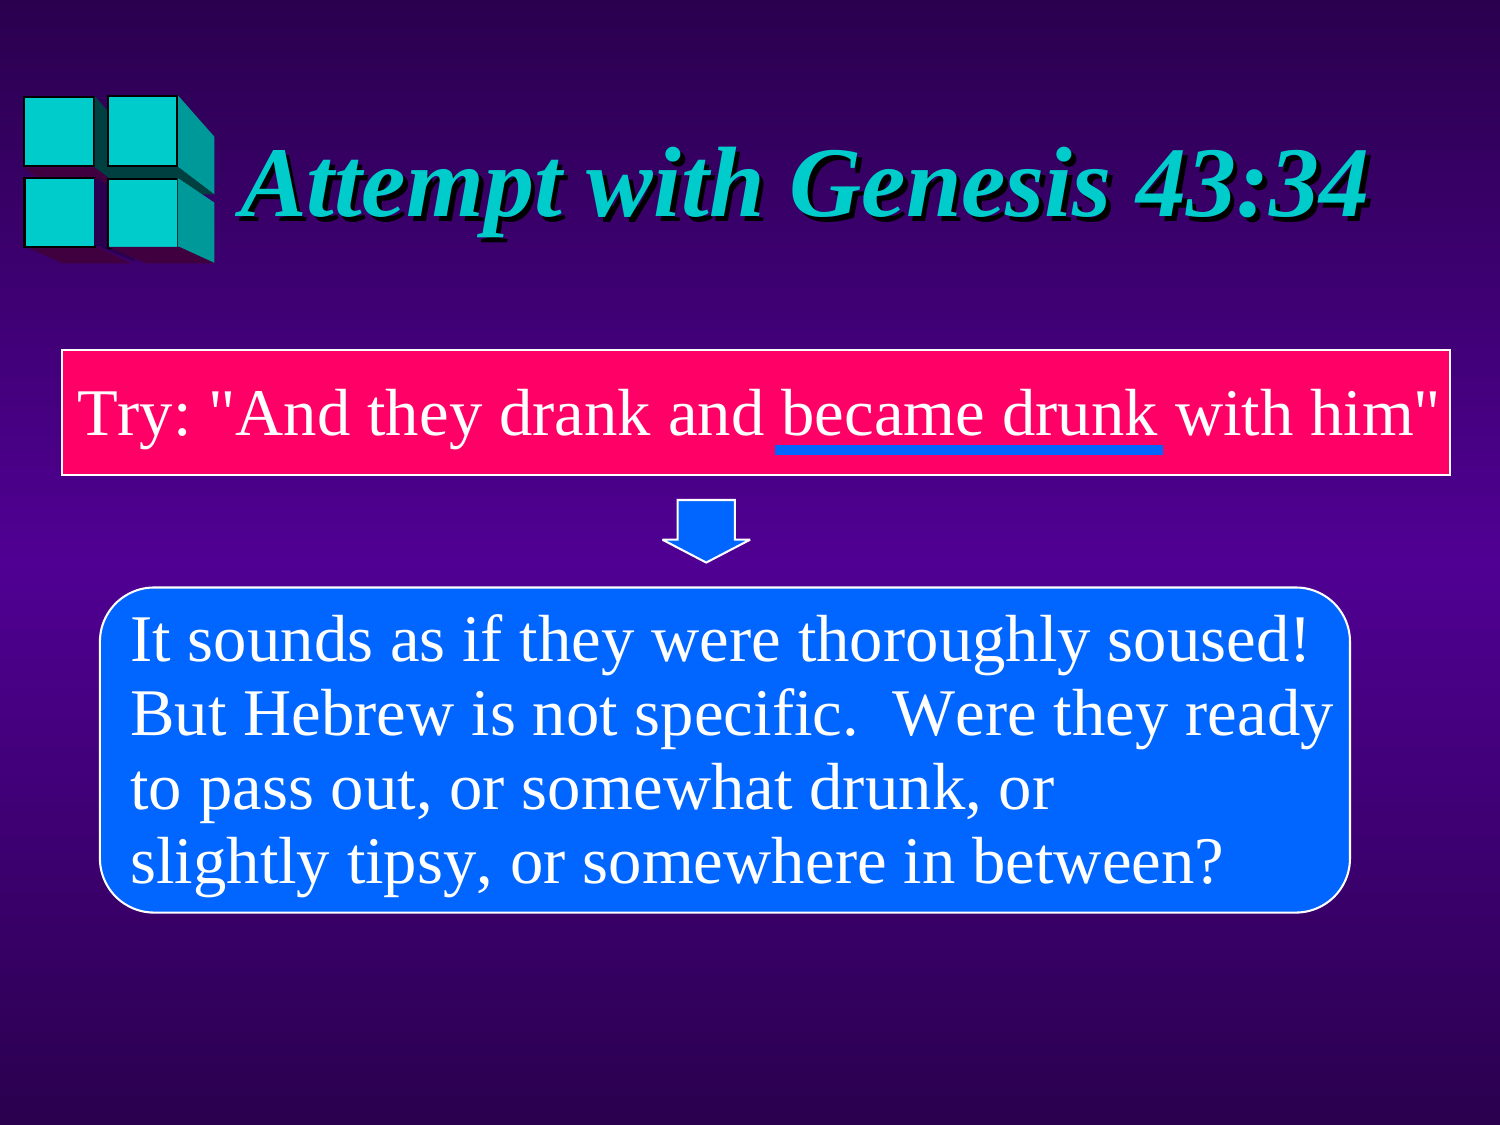

# Attempt with Genesis 43:34
Try: "And they drank and became drunk with him"
It sounds as if they were thoroughly soused!
But Hebrew is not specific. Were they ready
to pass out, or somewhat drunk, or
slightly tipsy, or somewhere in between?